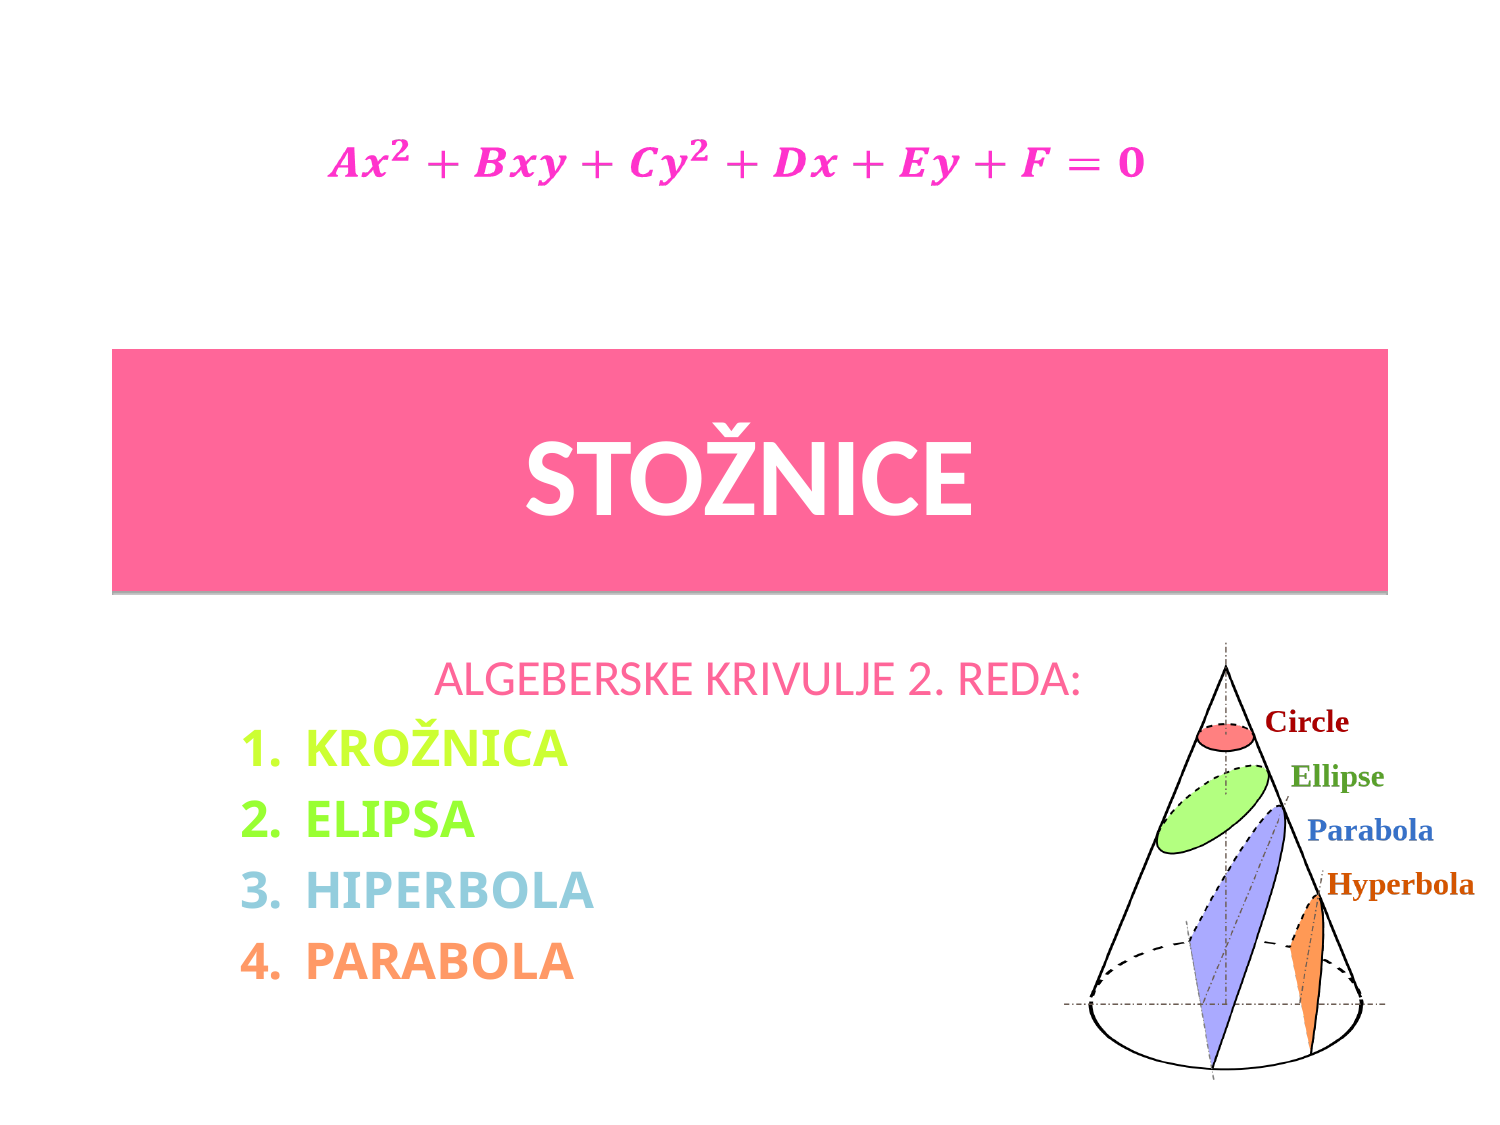

# STOŽNICE
ALGEBERSKE KRIVULJE 2. REDA:
KROŽNICA
ELIPSA
HIPERBOLA
PARABOLA